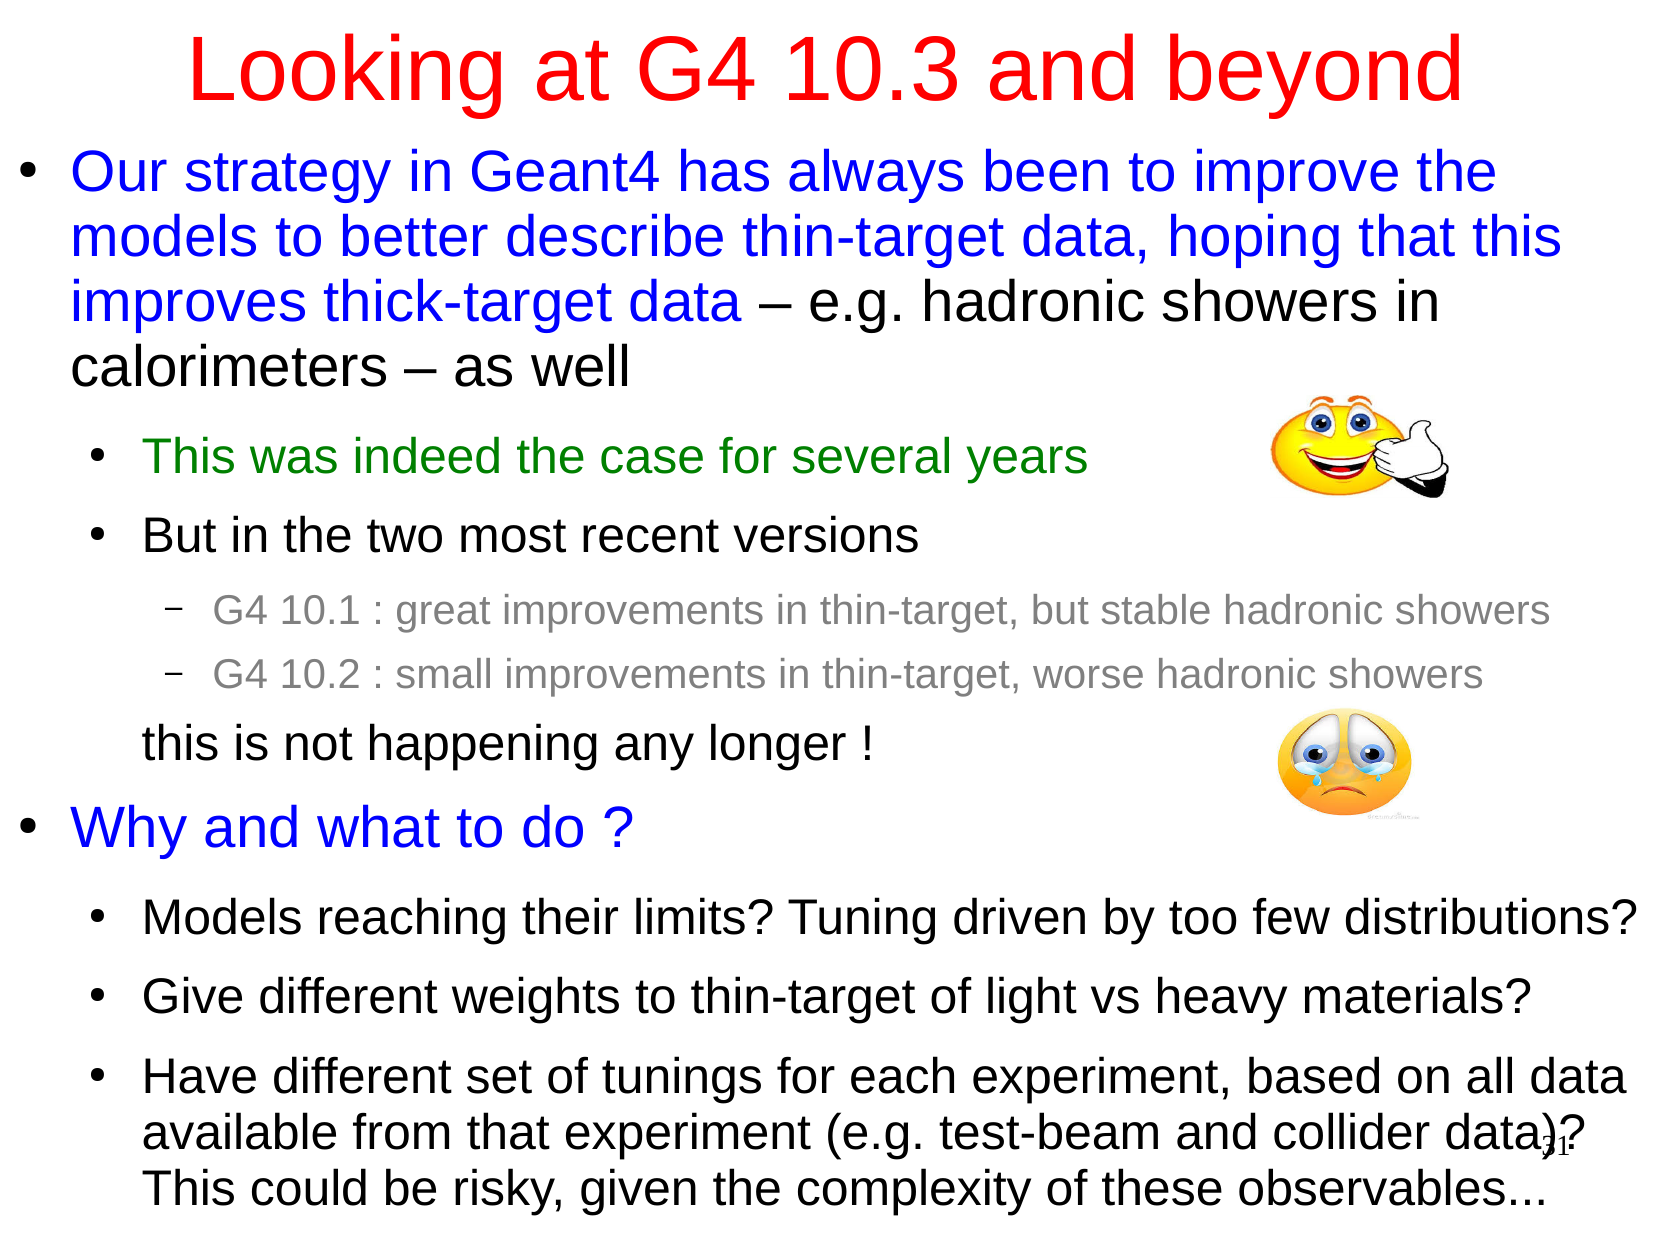

# Looking at G4 10.3 and beyond
Our strategy in Geant4 has always been to improve the models to better describe thin-target data, hoping that this improves thick-target data – e.g. hadronic showers in calorimeters – as well
This was indeed the case for several years
But in the two most recent versions
G4 10.1 : great improvements in thin-target, but stable hadronic showers
G4 10.2 : small improvements in thin-target, worse hadronic showers
this is not happening any longer !
Why and what to do ?
Models reaching their limits? Tuning driven by too few distributions?
Give different weights to thin-target of light vs heavy materials?
Have different set of tunings for each experiment, based on all data available from that experiment (e.g. test-beam and collider data)?
This could be risky, given the complexity of these observables...
31